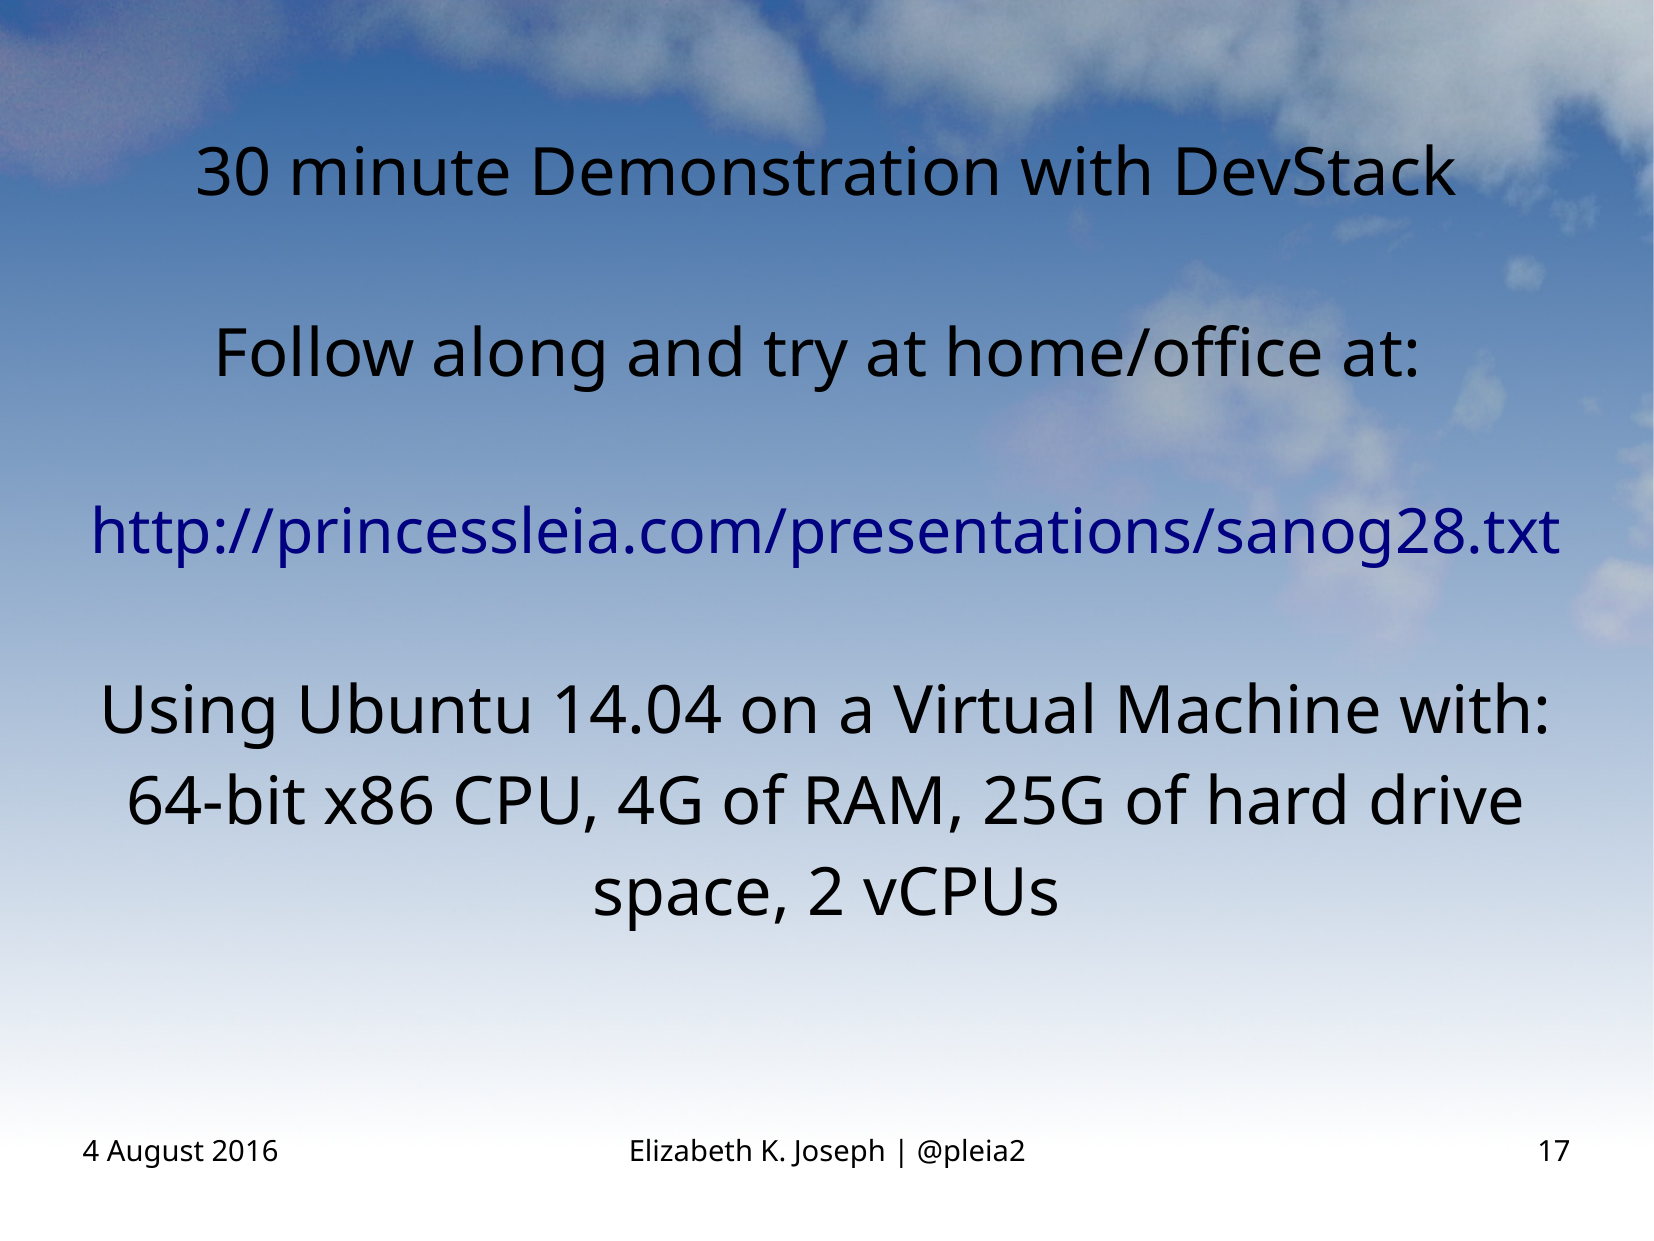

# 30 minute Demonstration with DevStack
Follow along and try at home/office at:
http://princessleia.com/presentations/sanog28.txt
Using Ubuntu 14.04 on a Virtual Machine with:
64-bit x86 CPU, 4G of RAM, 25G of hard drive space, 2 vCPUs
4 August 2016
Elizabeth K. Joseph | @pleia2
17